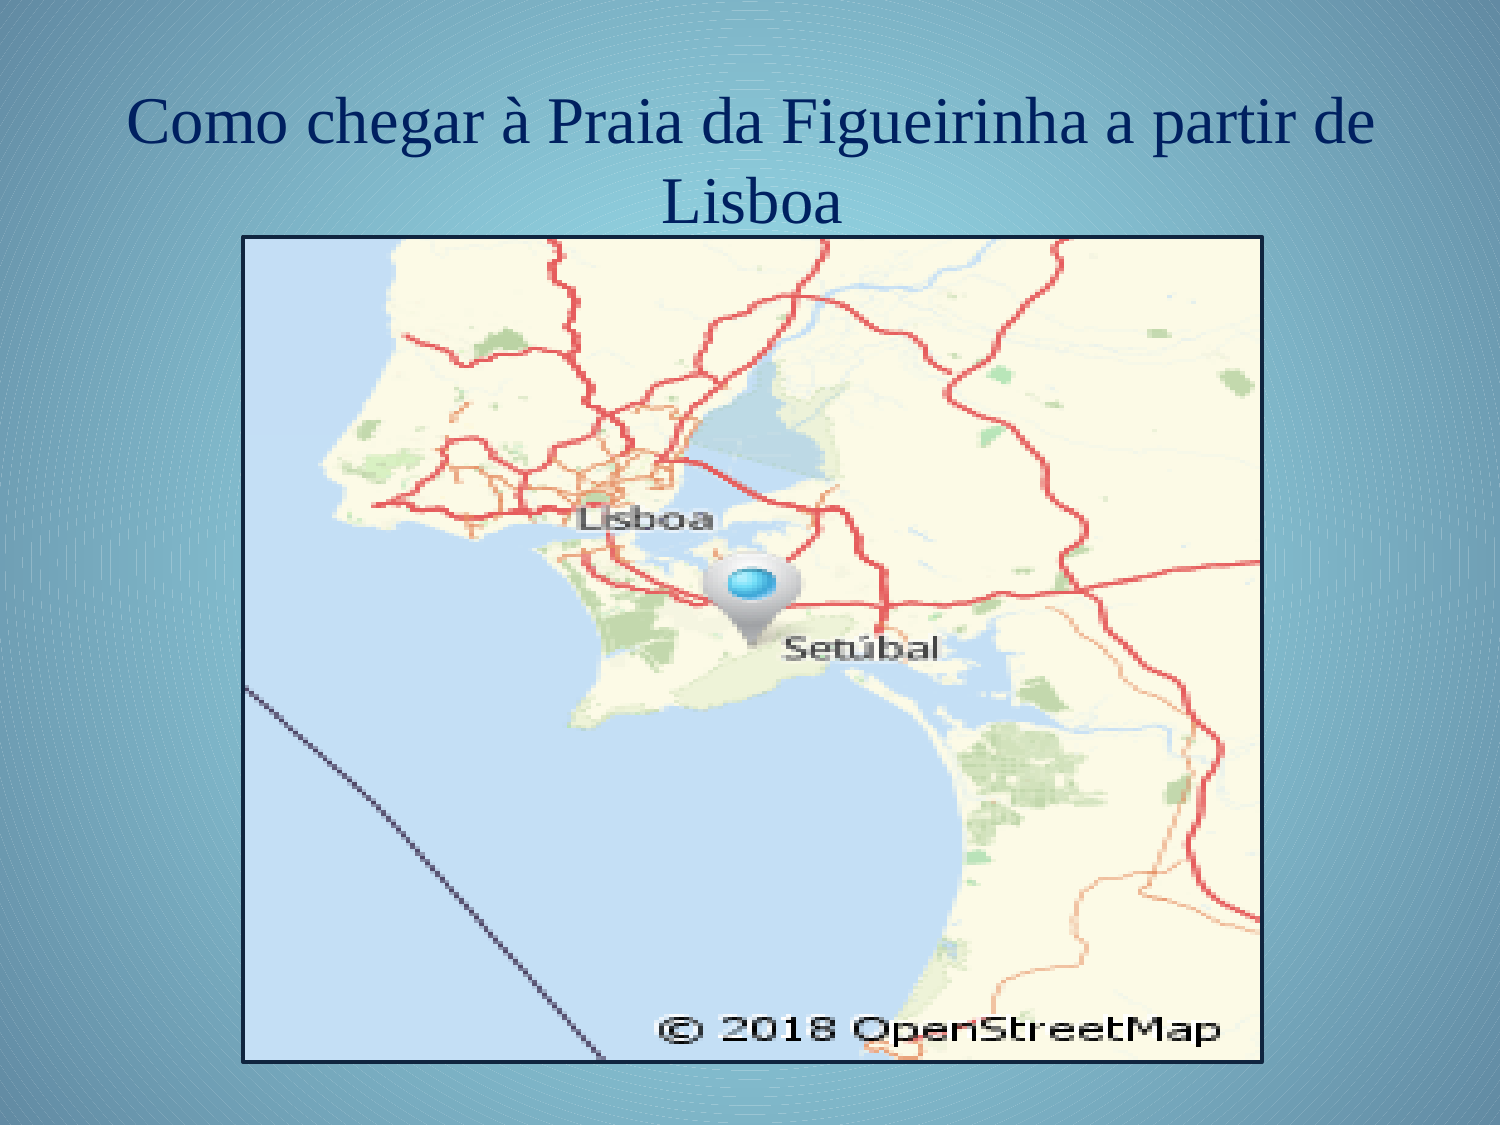

Como chegar à Praia da Figueirinha a partir de Lisboa